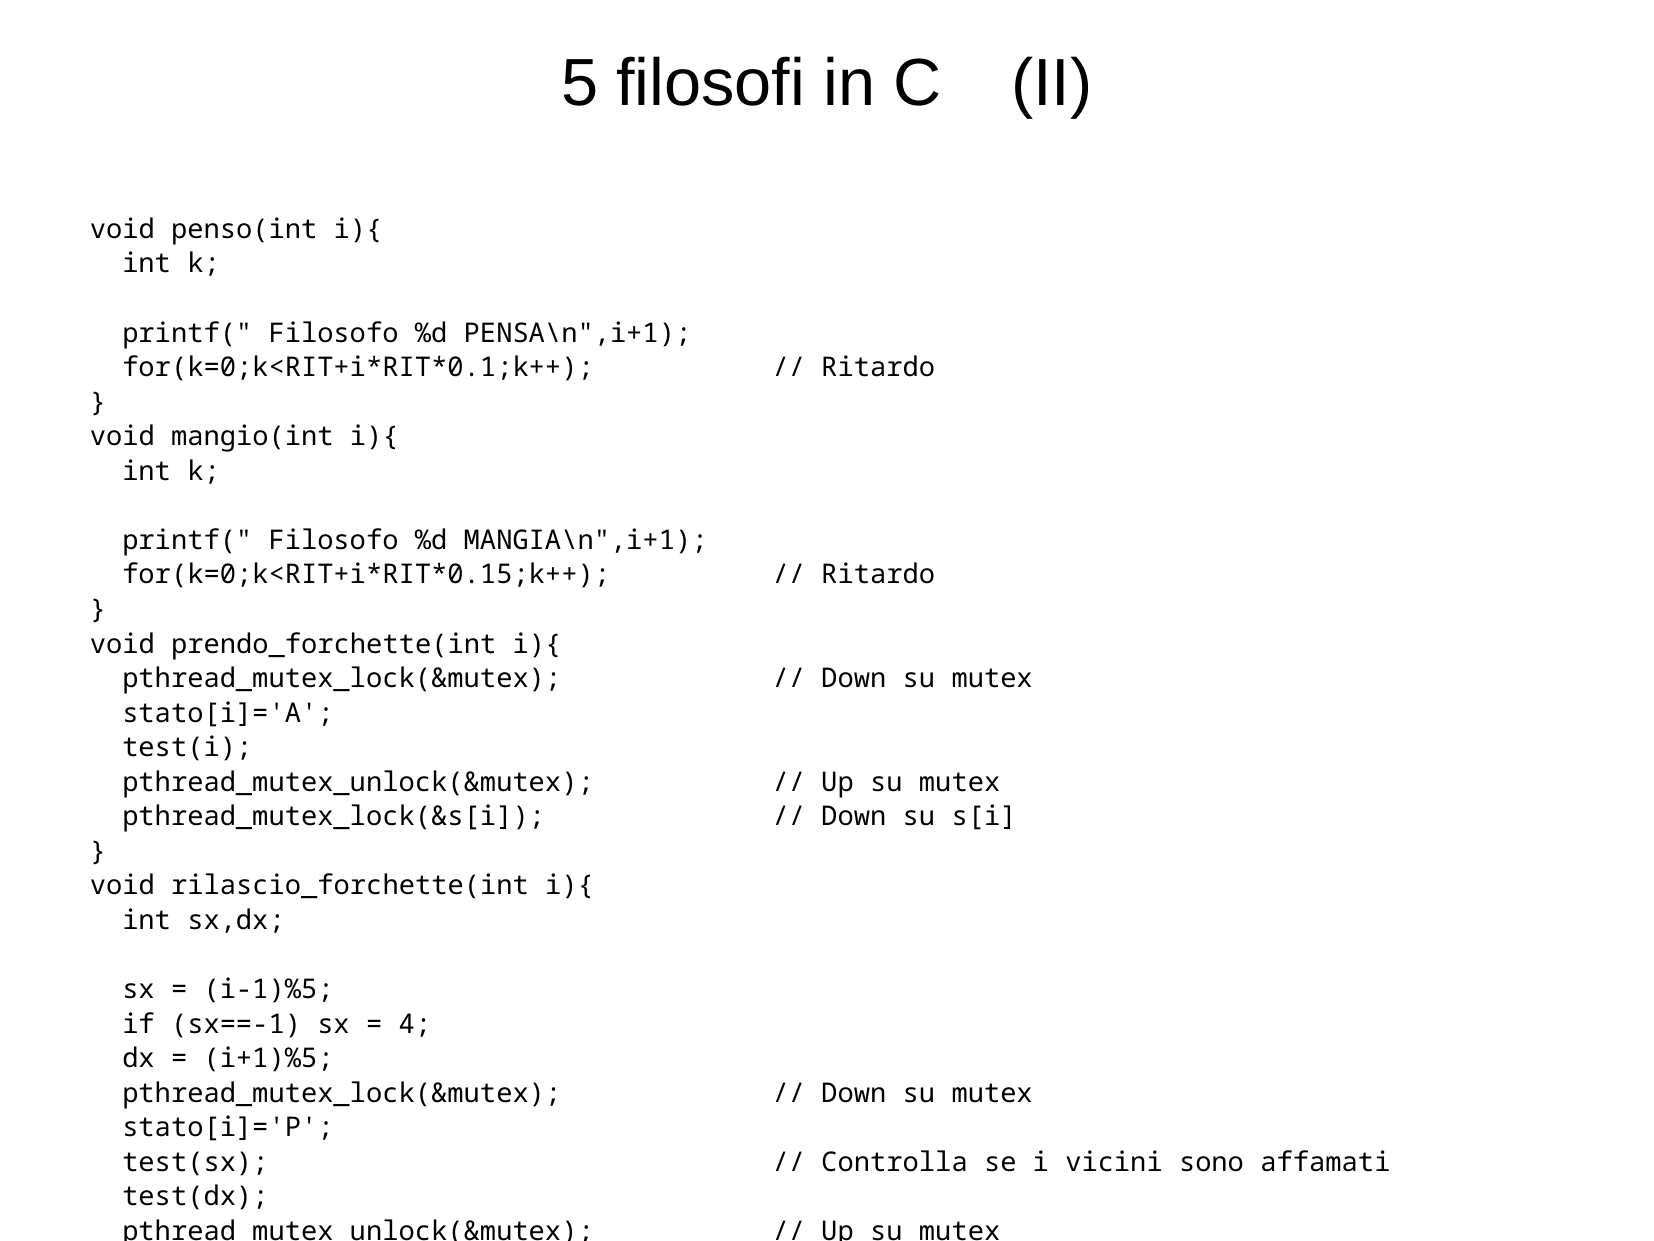

# 5 filosofi in C	(II)
void penso(int i){
 int k;
 printf(" Filosofo %d PENSA\n",i+1);
 for(k=0;k<RIT+i*RIT*0.1;k++); // Ritardo
}
void mangio(int i){
 int k;
 printf(" Filosofo %d MANGIA\n",i+1);
 for(k=0;k<RIT+i*RIT*0.15;k++); // Ritardo
}
void prendo_forchette(int i){
 pthread_mutex_lock(&mutex); // Down su mutex
 stato[i]='A';
 test(i);
 pthread_mutex_unlock(&mutex); // Up su mutex
 pthread_mutex_lock(&s[i]); // Down su s[i]
}
void rilascio_forchette(int i){
 int sx,dx;
 sx = (i-1)%5;
 if (sx==-1) sx = 4;
 dx = (i+1)%5;
 pthread_mutex_lock(&mutex); // Down su mutex
 stato[i]='P';
 test(sx); // Controlla se i vicini sono affamati
 test(dx);
 pthread_mutex_unlock(&mutex); // Up su mutex
}